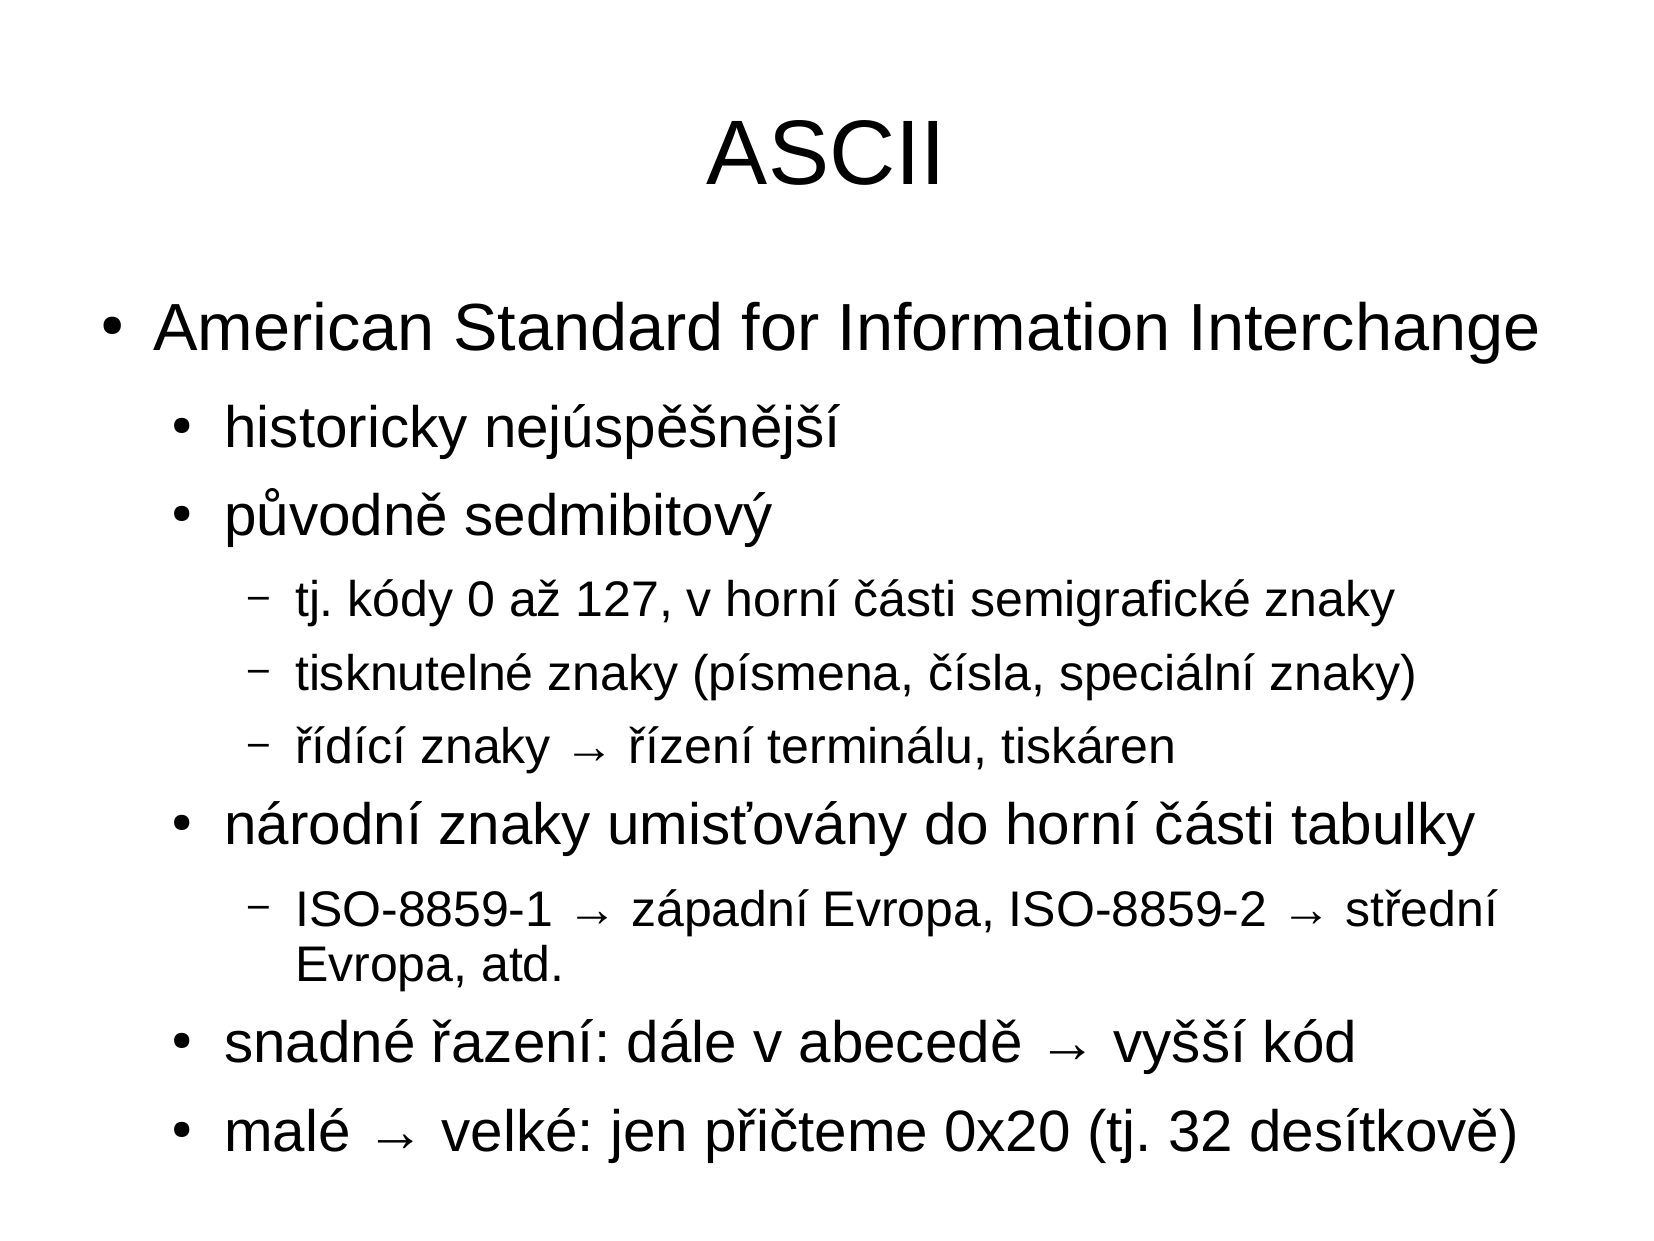

# ASCII
American Standard for Information Interchange
historicky nejúspěšnější
původně sedmibitový
tj. kódy 0 až 127, v horní části semigrafické znaky
tisknutelné znaky (písmena, čísla, speciální znaky)
řídící znaky → řízení terminálu, tiskáren
národní znaky umisťovány do horní části tabulky
ISO-8859-1 → západní Evropa, ISO-8859-2 → střední Evropa, atd.
snadné řazení: dále v abecedě → vyšší kód
malé → velké: jen přičteme 0x20 (tj. 32 desítkově)